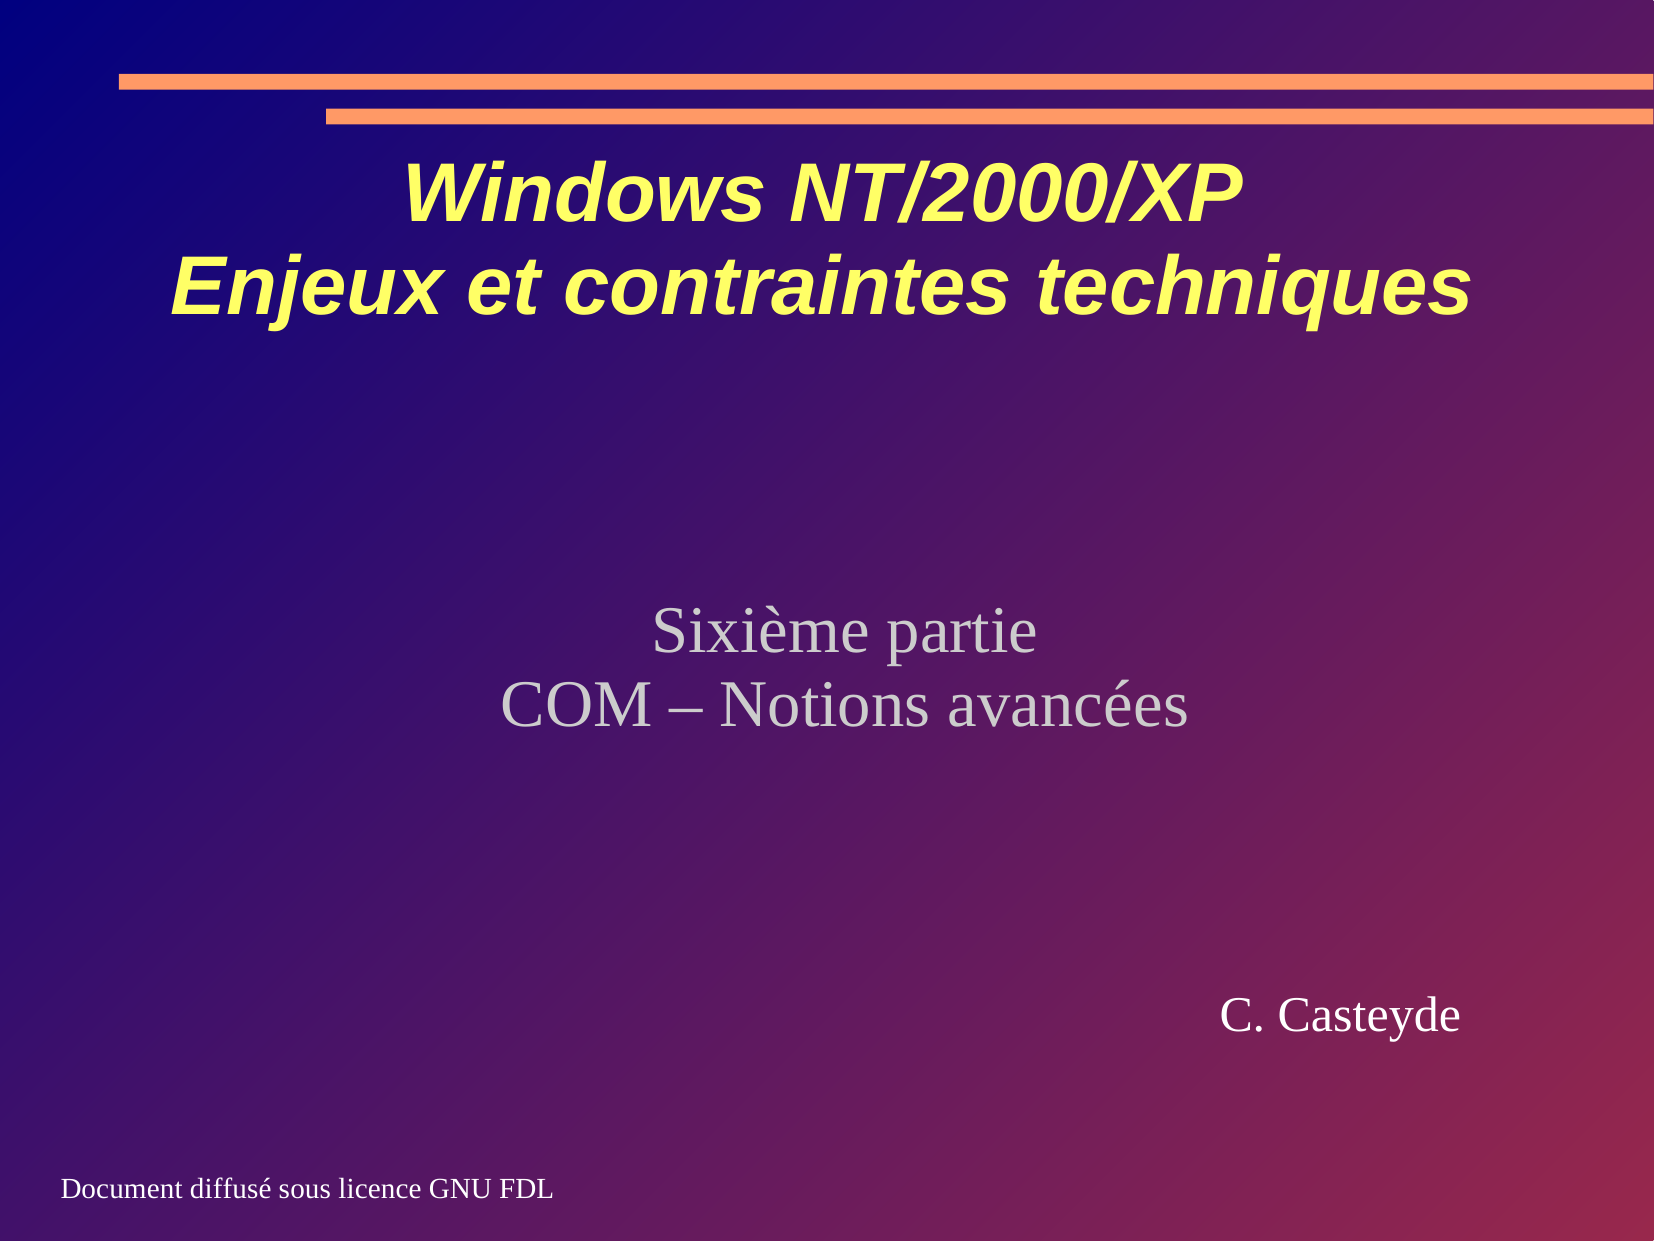

# Windows NT/2000/XP Enjeux et contraintes techniques
Sixième partie
COM – Notions avancées
C. Casteyde
Document diffusé sous licence GNU FDL